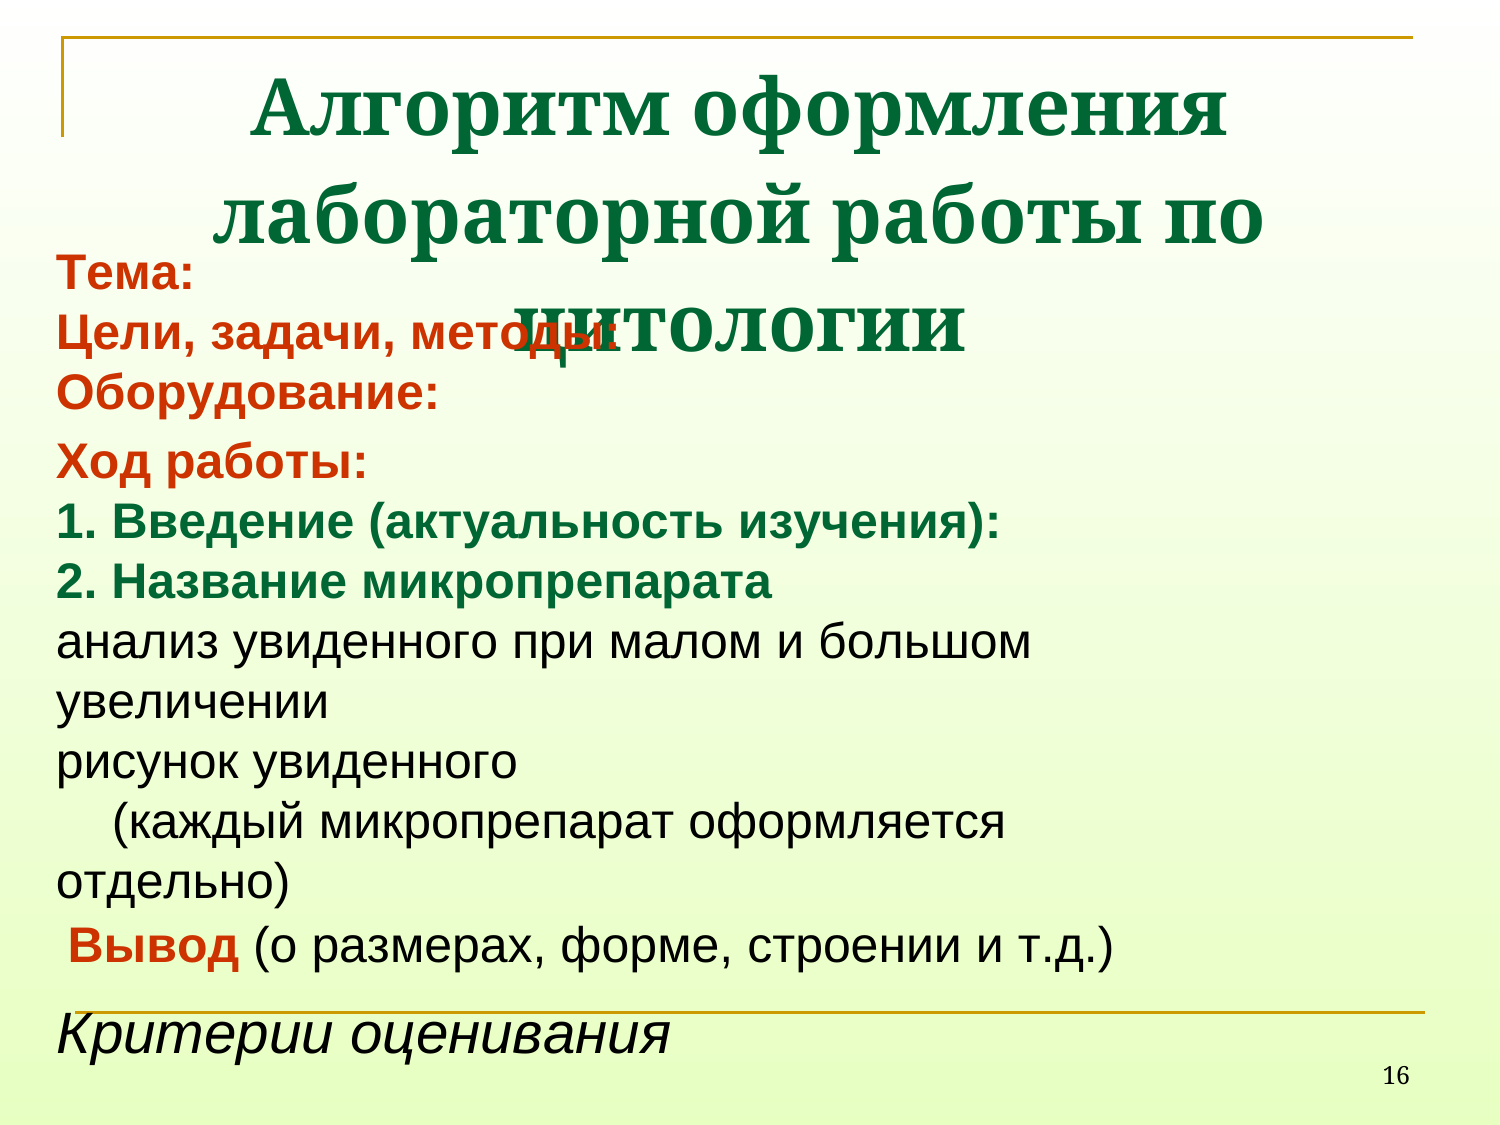

# Алгоритм оформления лабораторной работы по цитологии
Тема:
Цели, задачи, методы:
Оборудование:
Ход работы:
1. Введение (актуальность изучения):
2. Название микропрепарата
анализ увиденного при малом и большом увеличении
рисунок увиденного
 (каждый микропрепарат оформляется отдельно)
Вывод (о размерах, форме, строении и т.д.)
Критерии оценивания
16